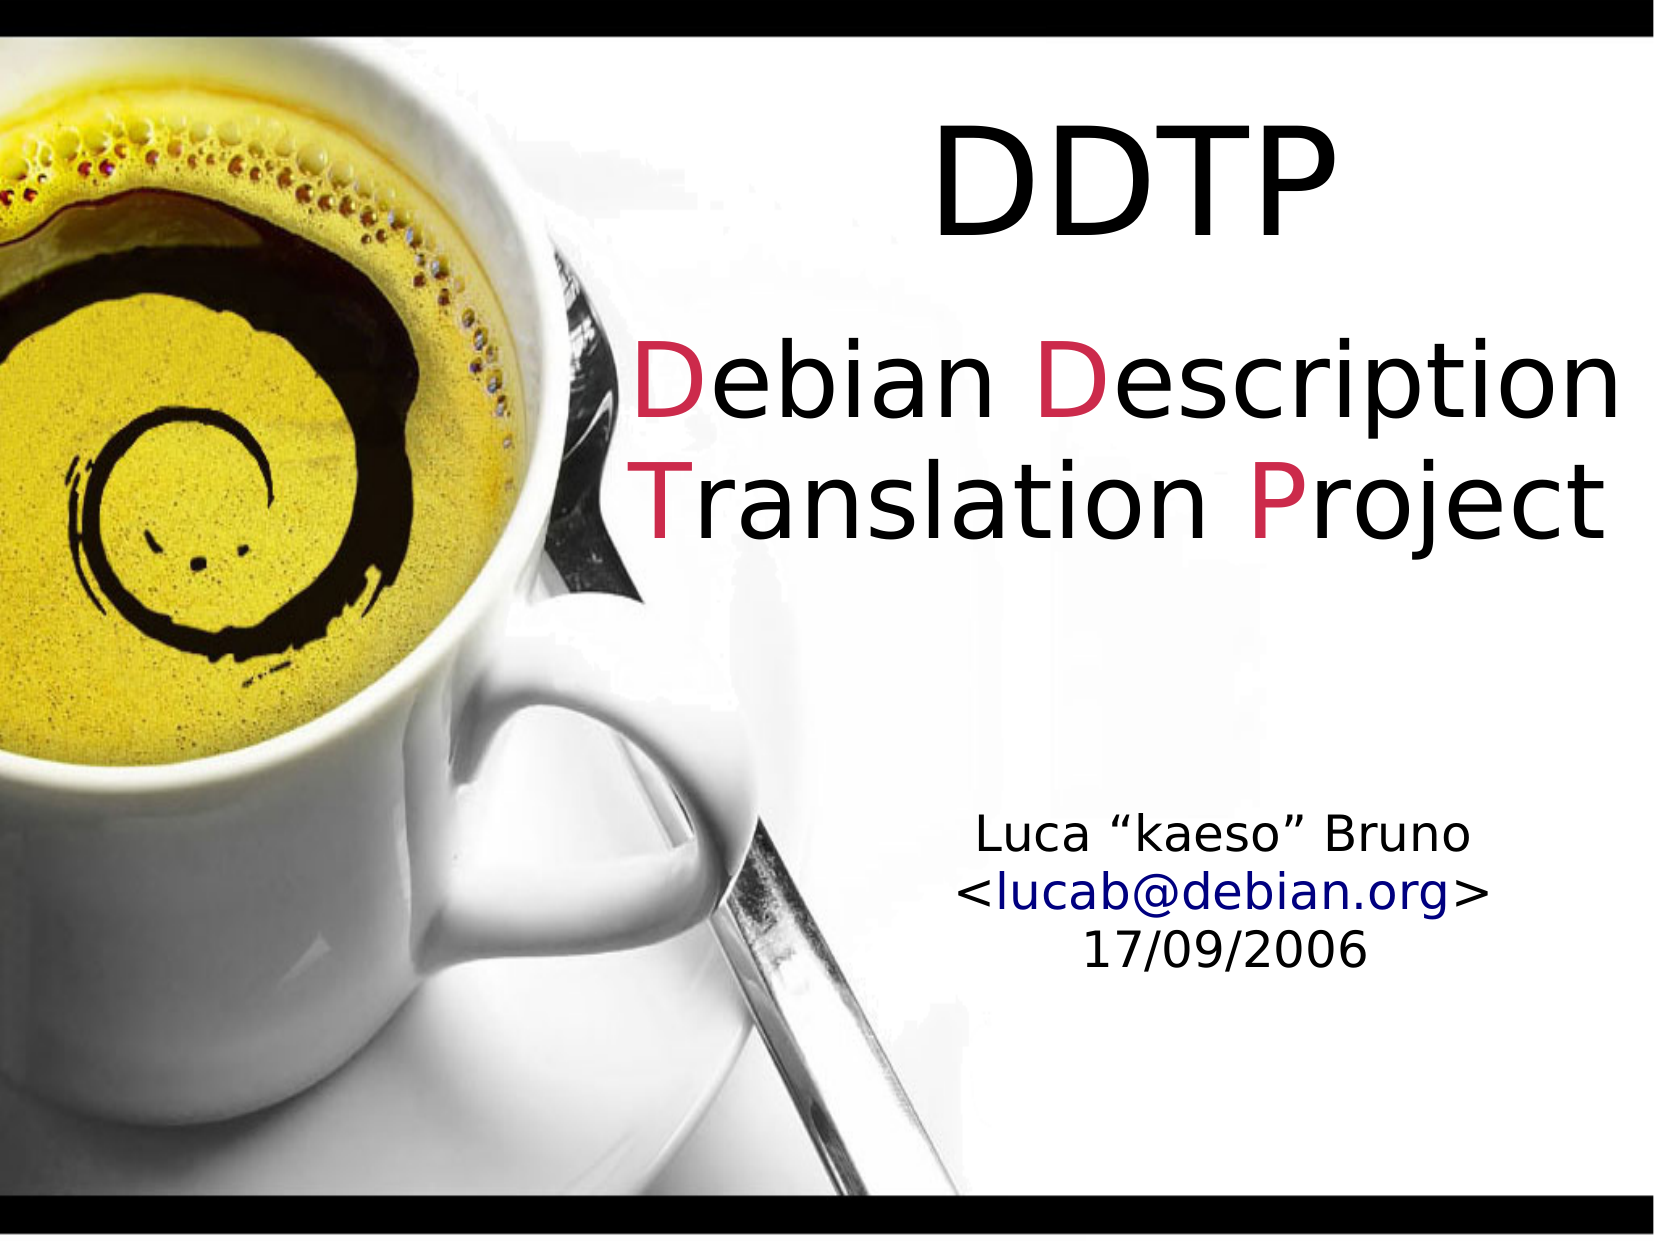

DDTP
Debian Description
Translation Project
Luca “kaeso” Bruno
<lucab@debian.org>
 17/09/2006